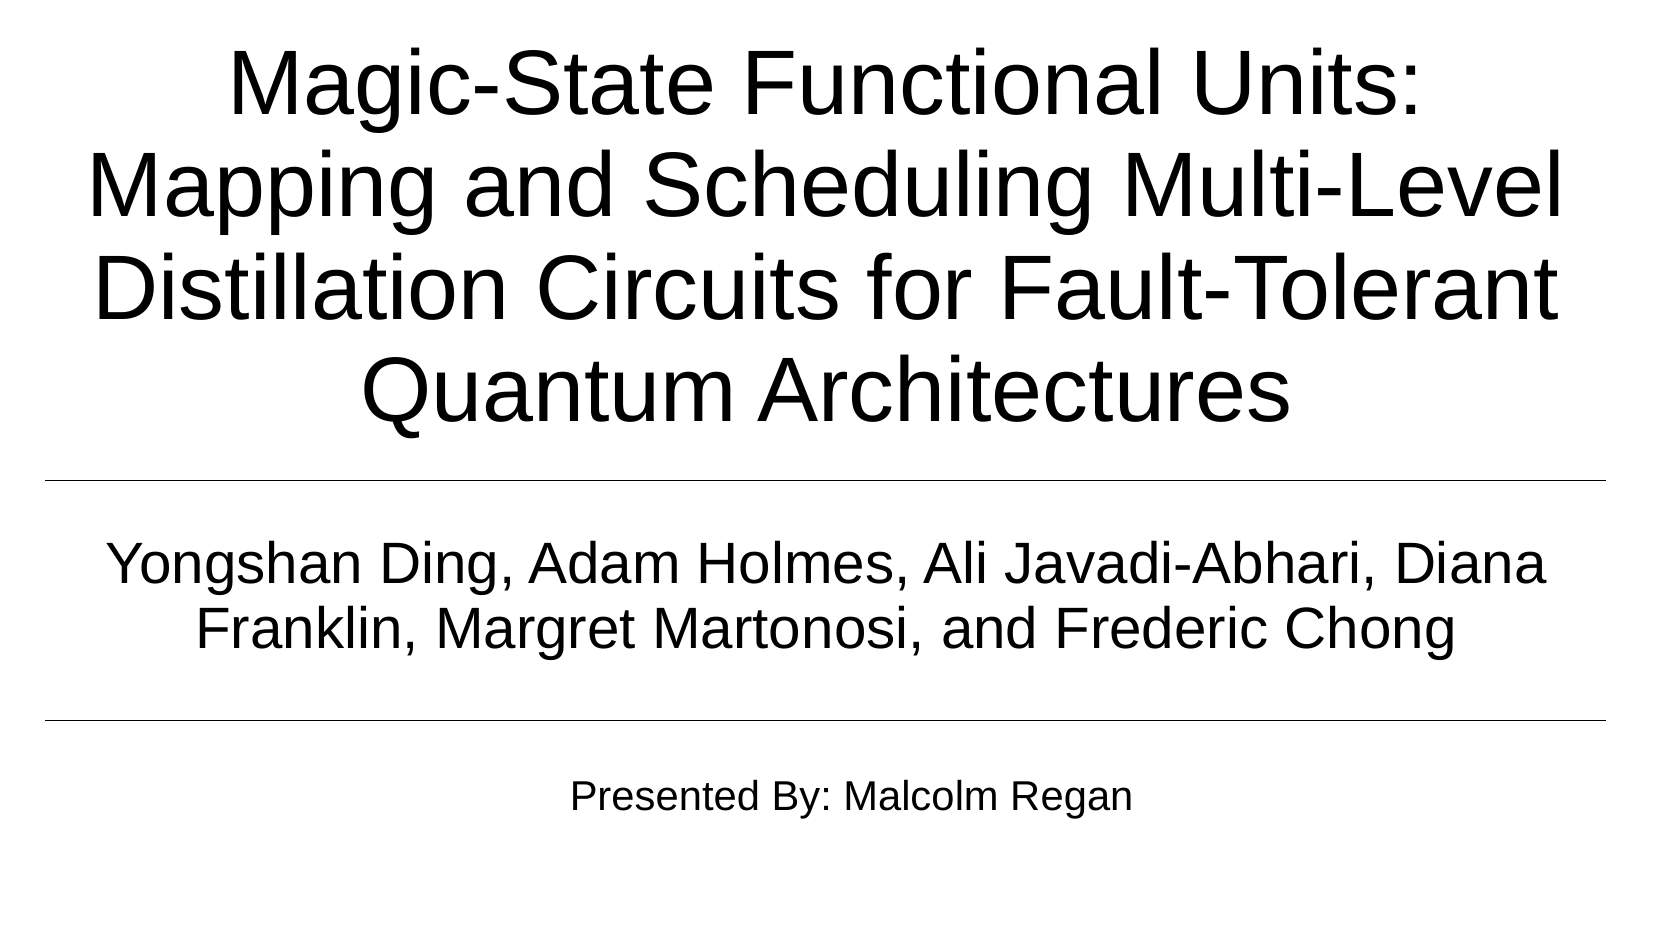

# Magic-State Functional Units: Mapping and Scheduling Multi-Level Distillation Circuits for Fault-Tolerant Quantum Architectures
Yongshan Ding, Adam Holmes, Ali Javadi-Abhari, Diana Franklin, Margret Martonosi, and Frederic Chong
Presented By: Malcolm Regan